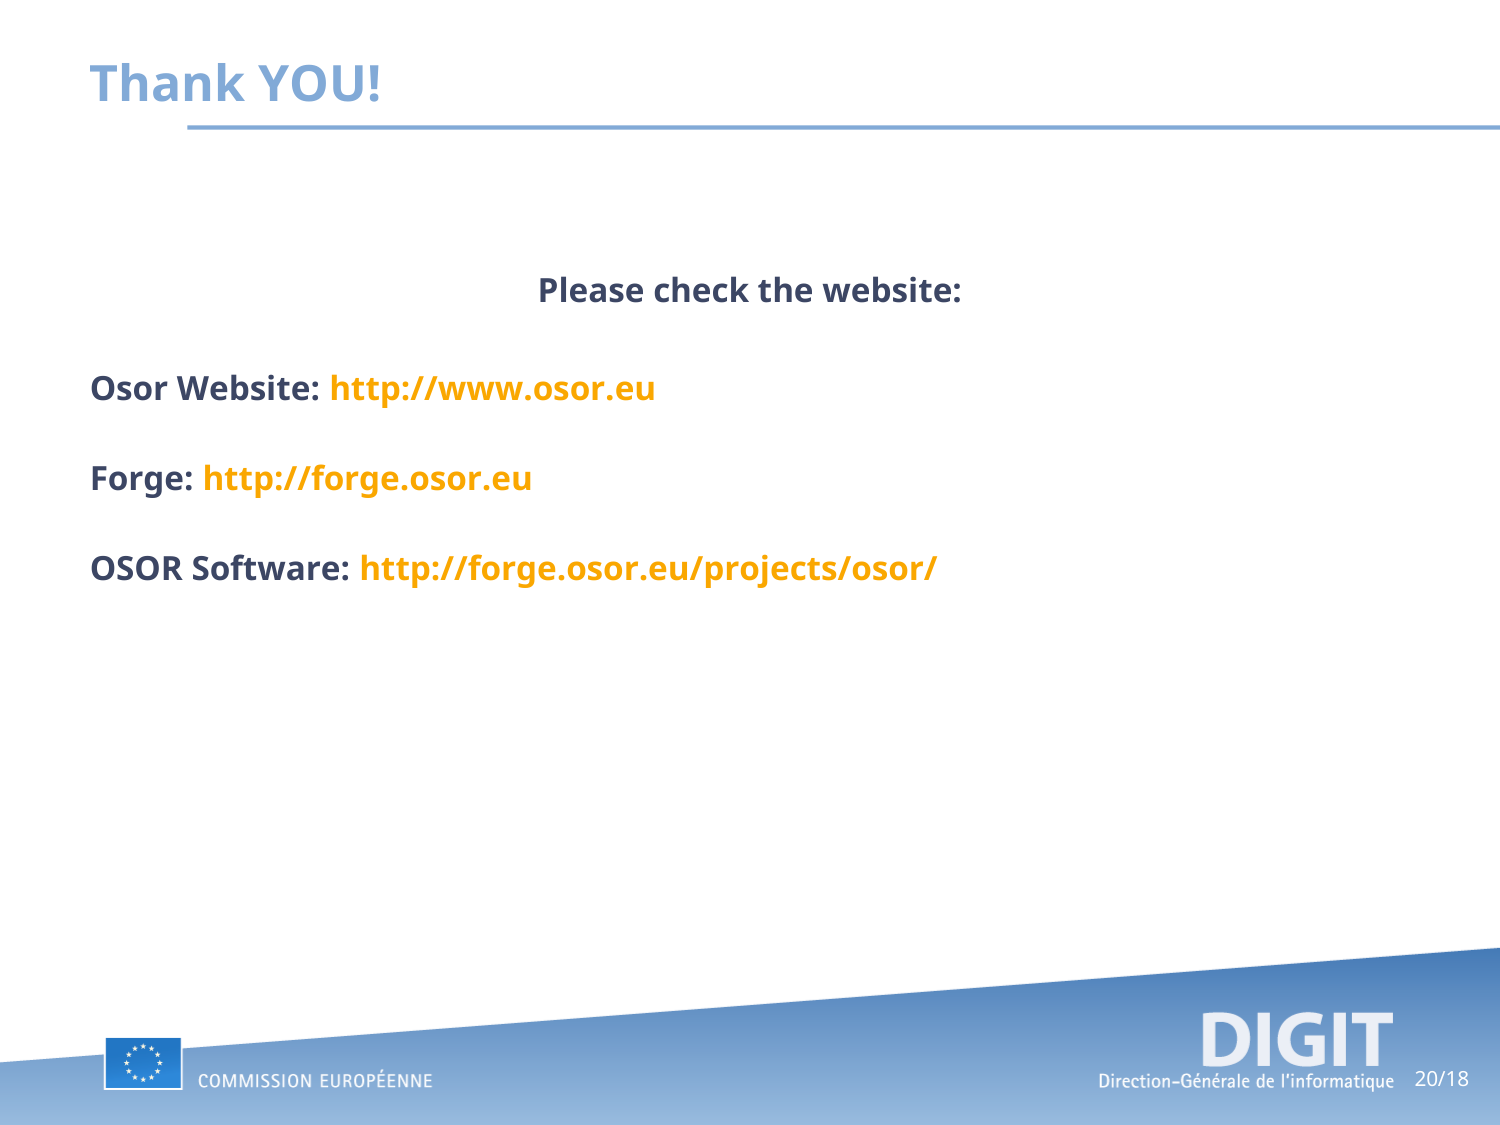

# Thank YOU!
Please check the website:
Osor Website: http://www.osor.eu
Forge: http://forge.osor.eu
OSOR Software: http://forge.osor.eu/projects/osor/